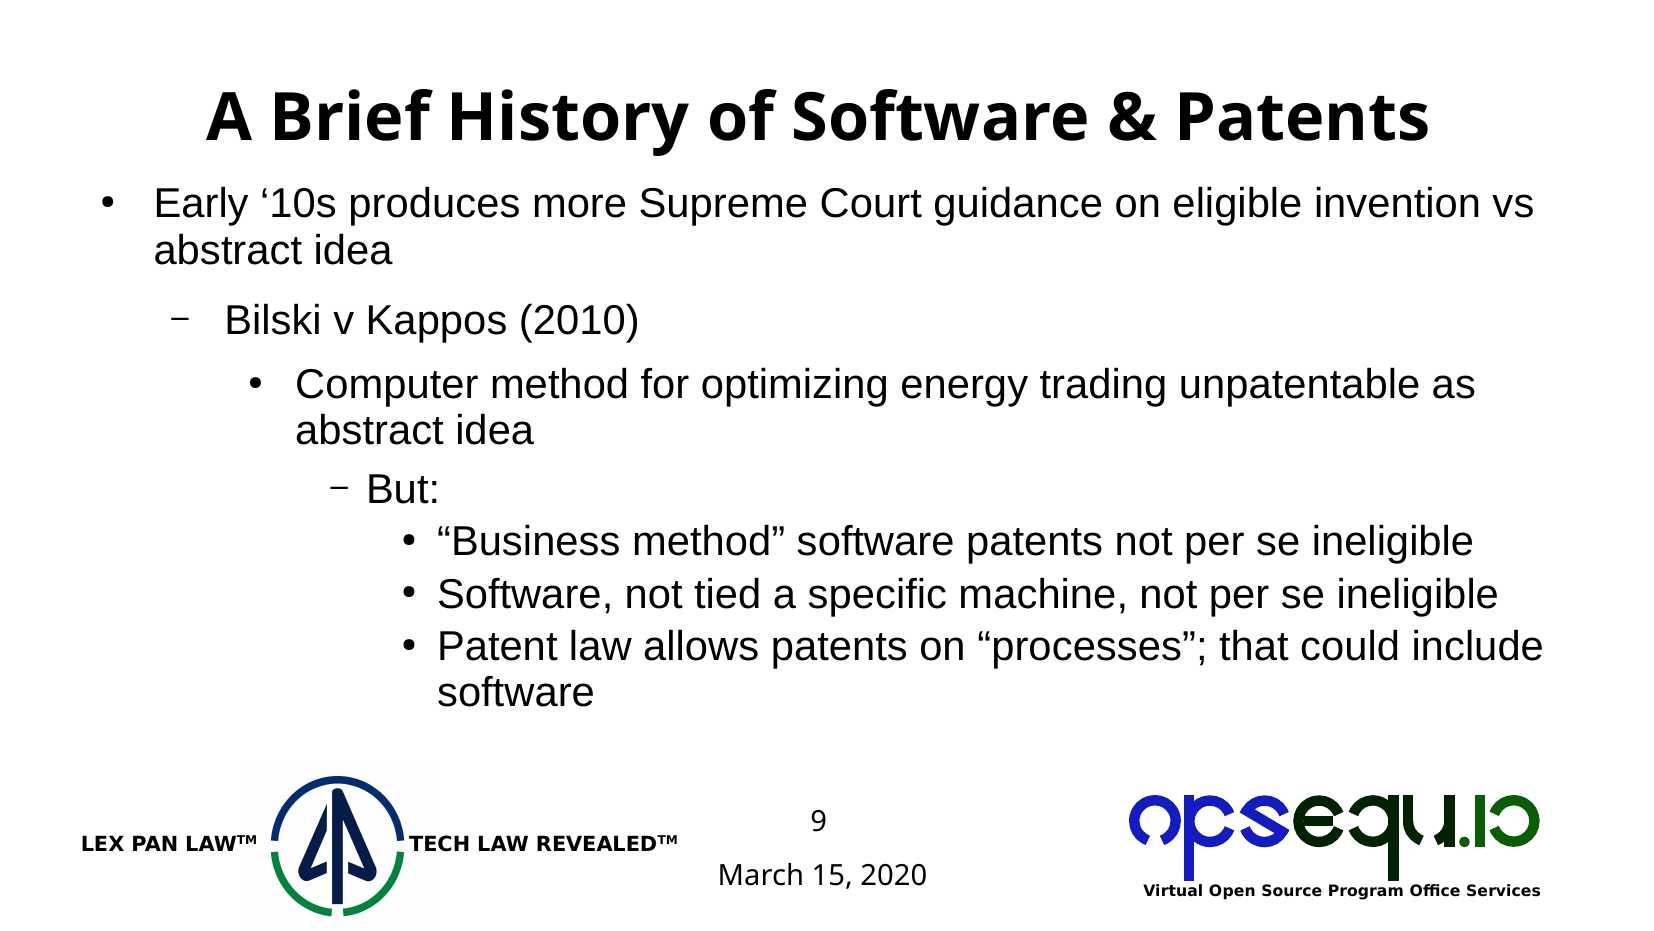

# A Brief History of Software & Patents
Early ‘10s produces more Supreme Court guidance on eligible invention vs abstract idea
Bilski v Kappos (2010)
Computer method for optimizing energy trading unpatentable as abstract idea
But:
“Business method” software patents not per se ineligible
Software, not tied a specific machine, not per se ineligible
Patent law allows patents on “processes”; that could include software
9
March 15, 2020